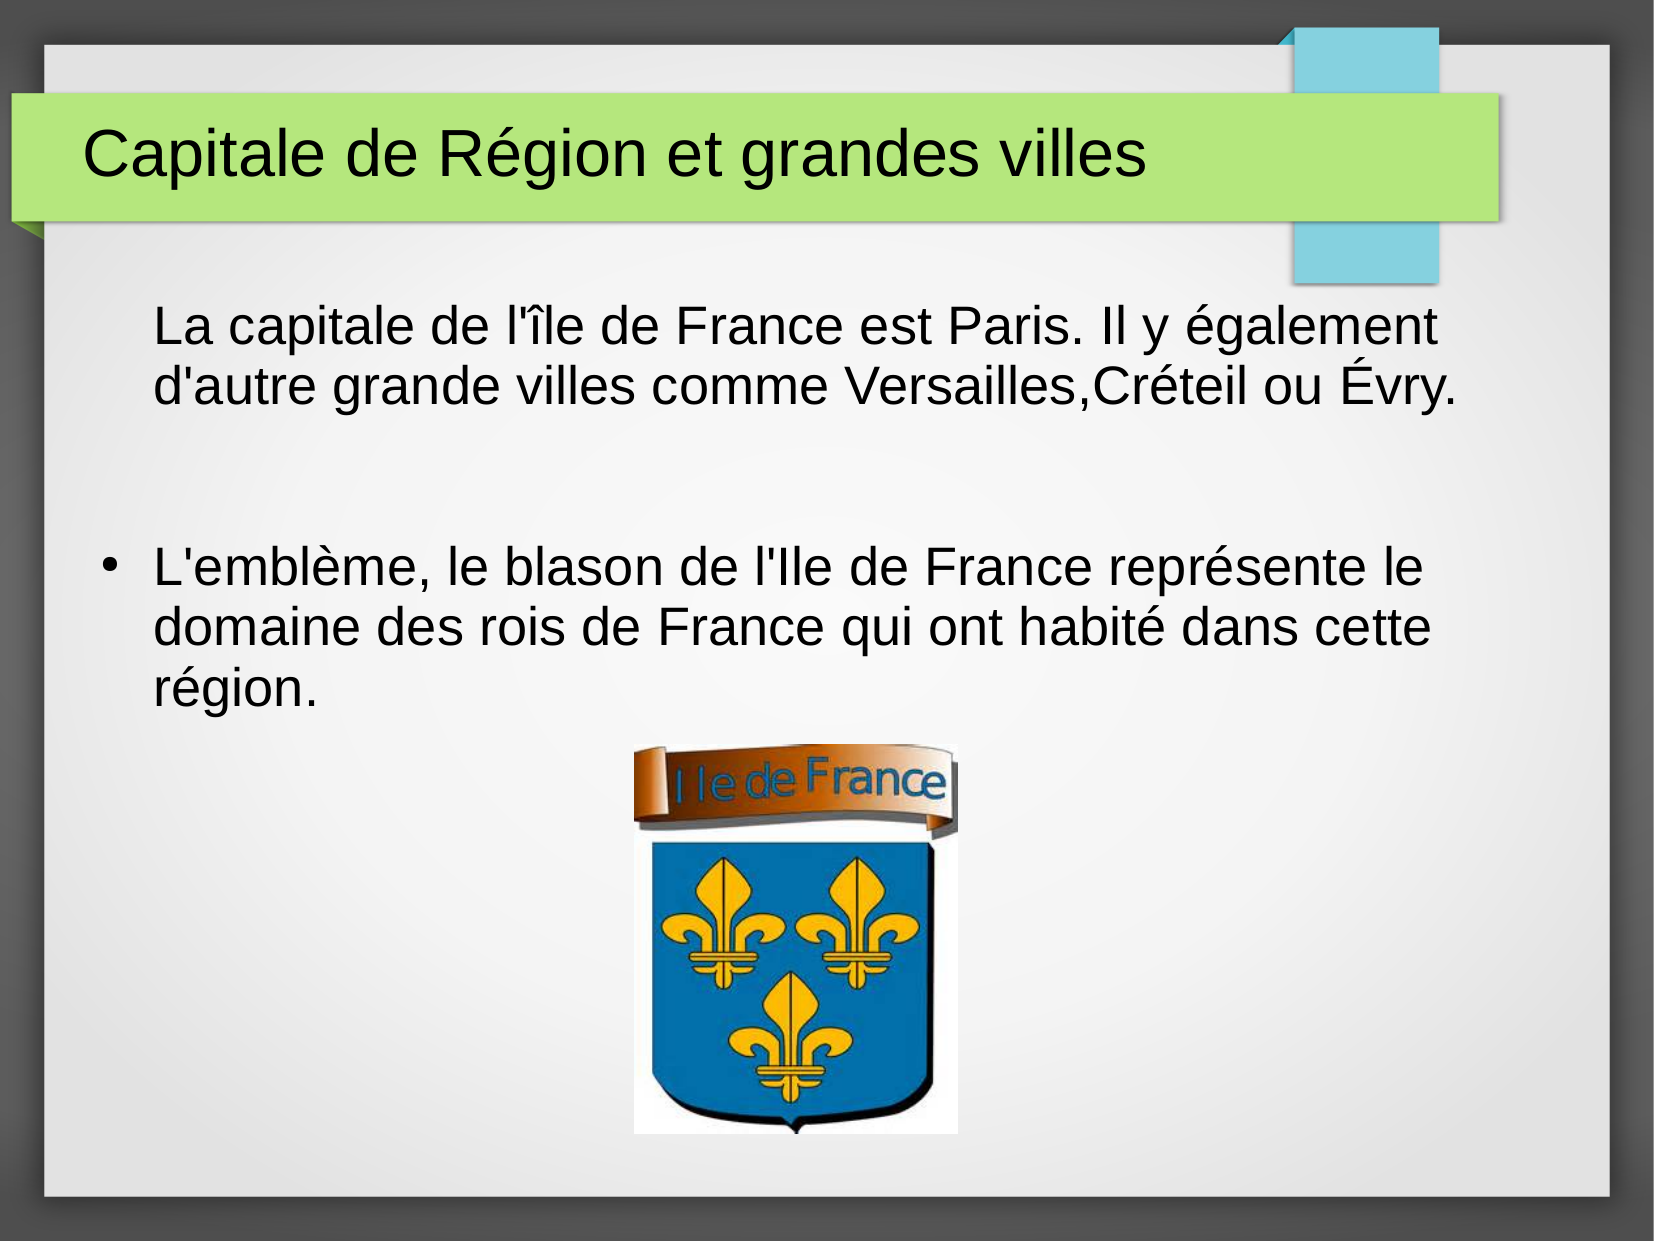

# Capitale de Région et grandes villes
La capitale de l'île de France est Paris. Il y également d'autre grande villes comme Versailles,Créteil ou Évry.
L'emblème, le blason de l'Ile de France représente le domaine des rois de France qui ont habité dans cette région.